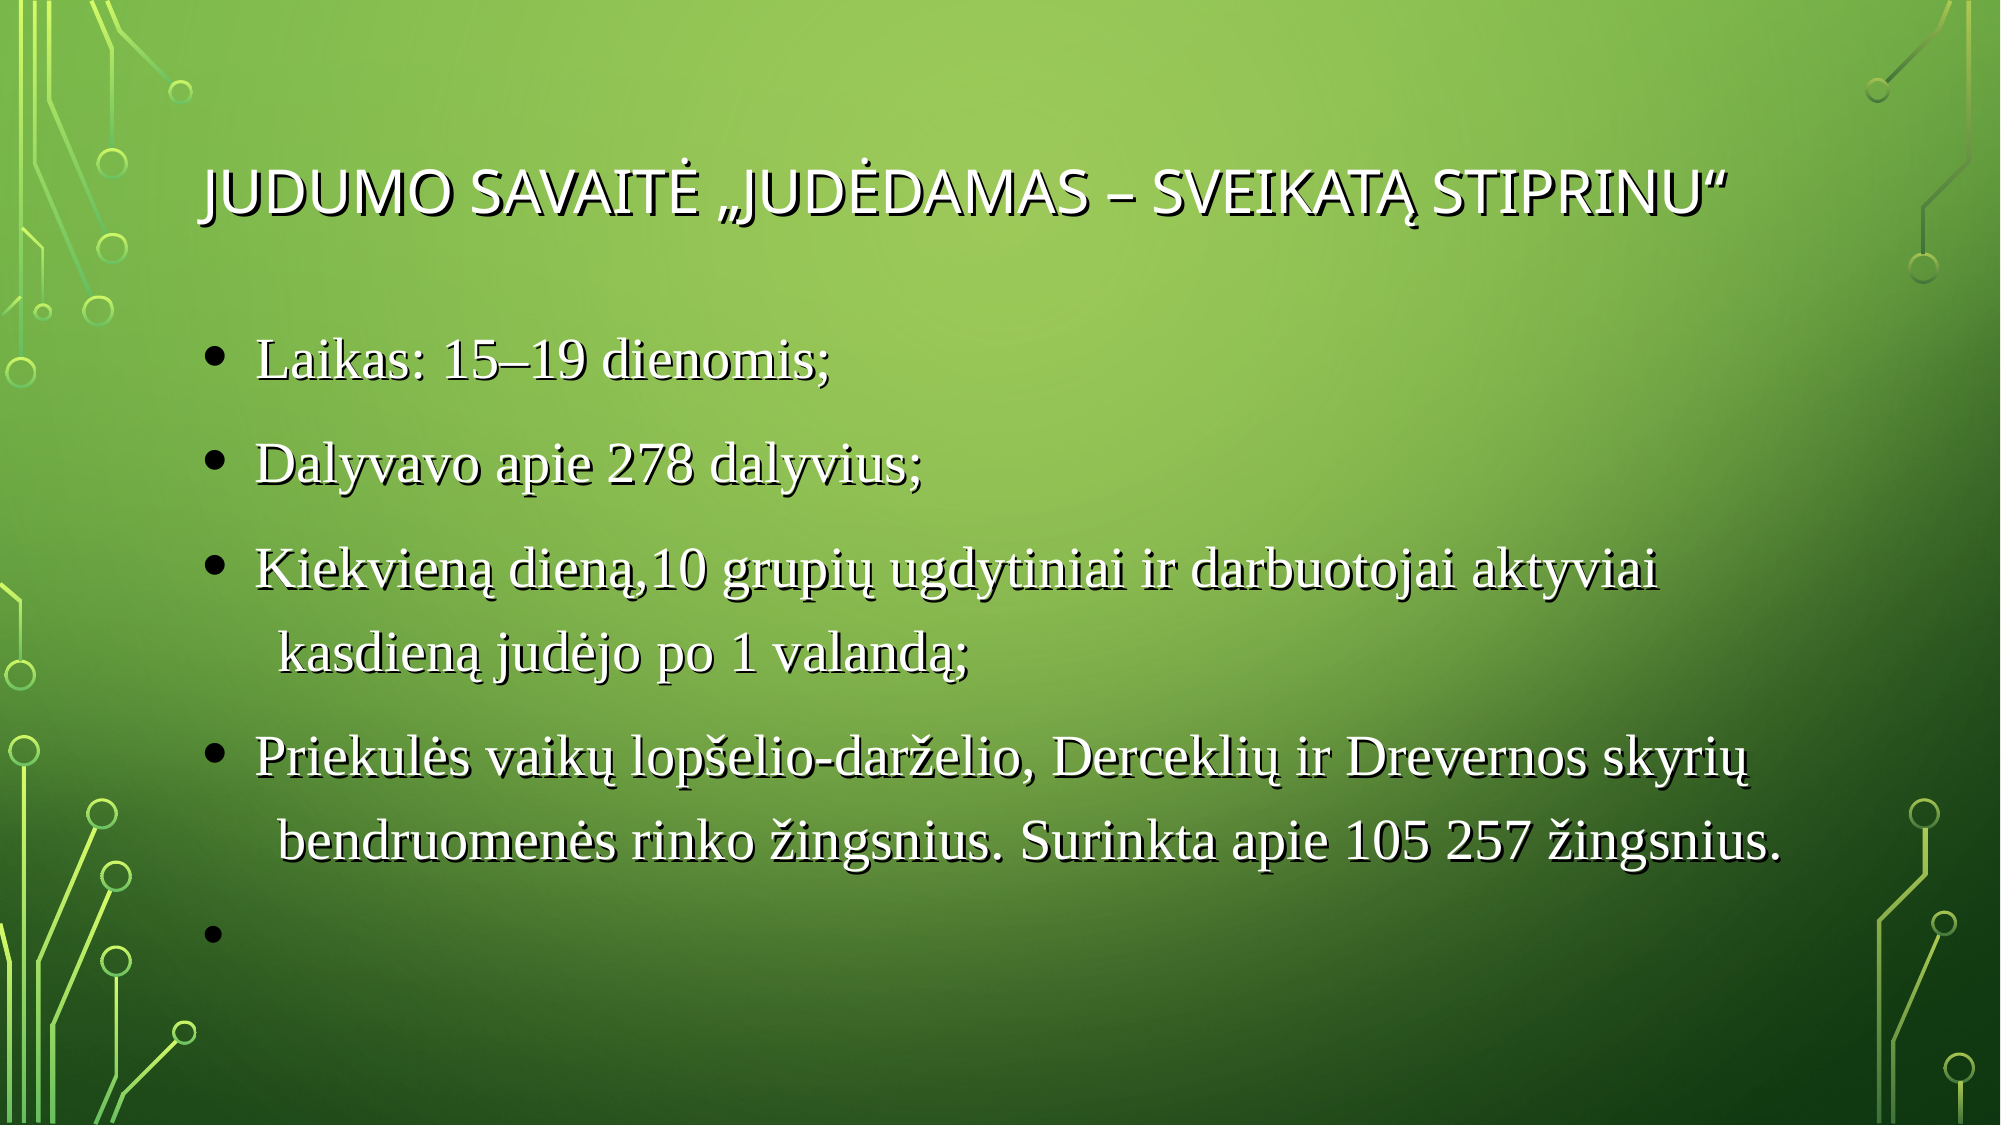

# JUDUMO SAVAITĖ „JUDĖDAMAS – SVEIKATĄ STIPRINU“
 Laikas: 15–19 dienomis;
 Dalyvavo apie 278 dalyvius;
 Kiekvieną dieną,10 grupių ugdytiniai ir darbuotojai aktyviai kasdieną judėjo po 1 valandą;
 Priekulės vaikų lopšelio-darželio, Derceklių ir Drevernos skyrių bendruomenės rinko žingsnius. Surinkta apie 105 257 žingsnius.